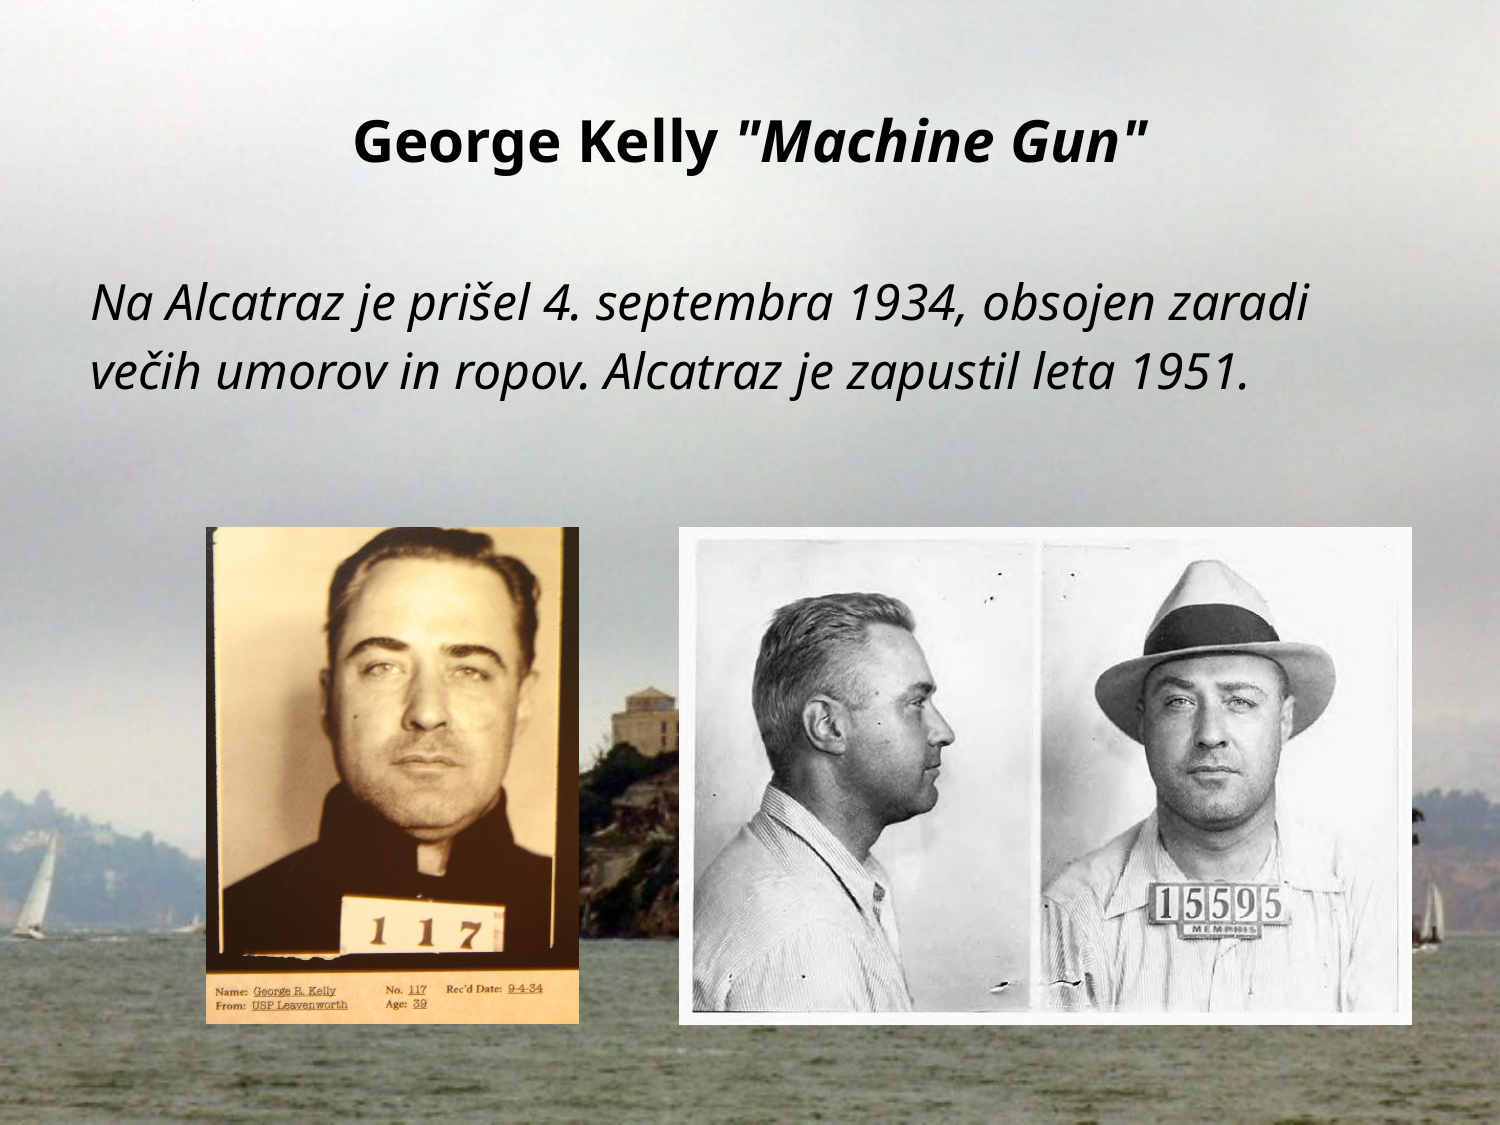

# George Kelly "Machine Gun"
Na Alcatraz je prišel 4. septembra 1934, obsojen zaradi
večih umorov in ropov. Alcatraz je zapustil leta 1951.